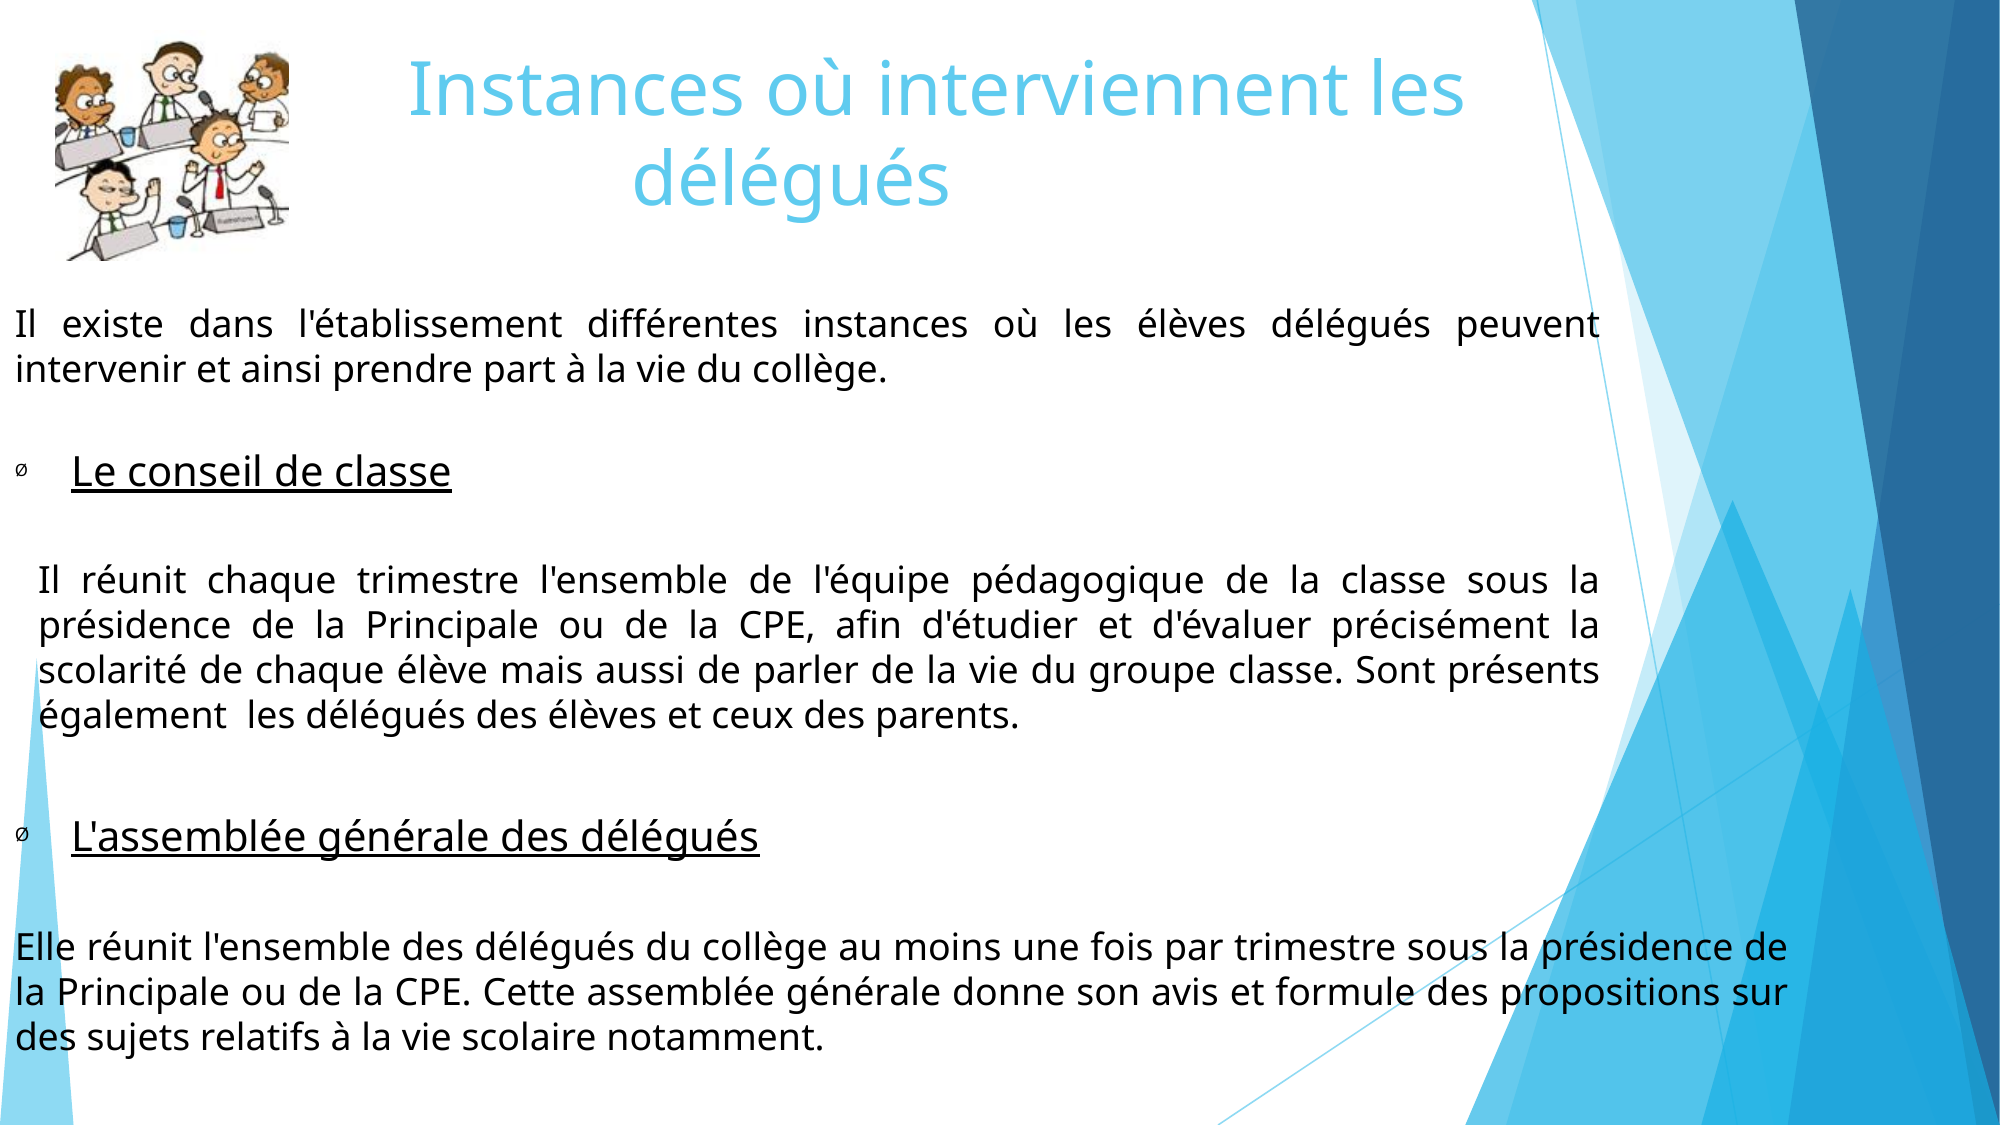

# Instances où interviennent les délégués
Il existe dans l'établissement différentes instances où les élèves délégués peuvent intervenir et ainsi prendre part à la vie du collège.
 Le conseil de classe
Il réunit chaque trimestre l'ensemble de l'équipe pédagogique de la classe sous la présidence de la Principale ou de la CPE, afin d'étudier et d'évaluer précisément la scolarité de chaque élève mais aussi de parler de la vie du groupe classe. Sont présents également les délégués des élèves et ceux des parents.
L'assemblée générale des délégués
Elle réunit l'ensemble des délégués du collège au moins une fois par trimestre sous la présidence de la Principale ou de la CPE. Cette assemblée générale donne son avis et formule des propositions sur des sujets relatifs à la vie scolaire notamment.